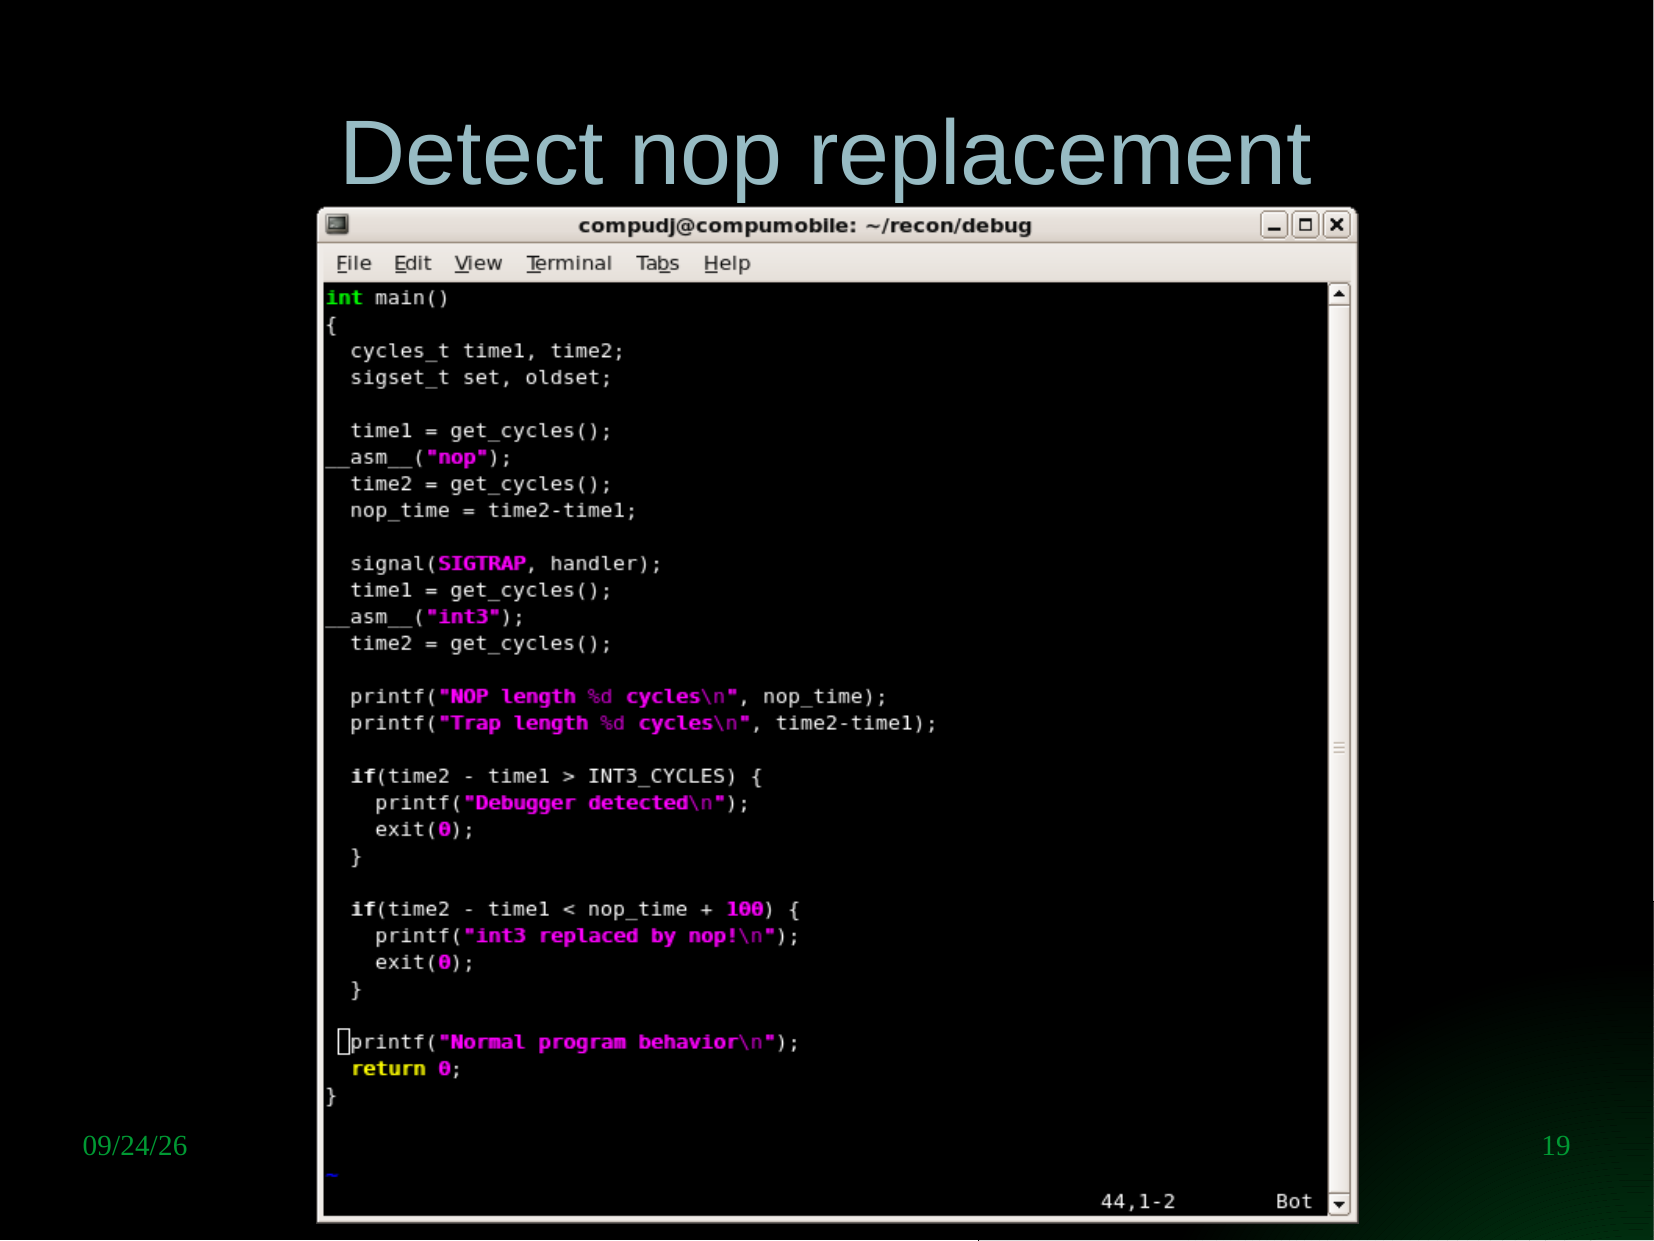

# Detect nop replacement
Mathieu Desnoyers, Recon 2006
19